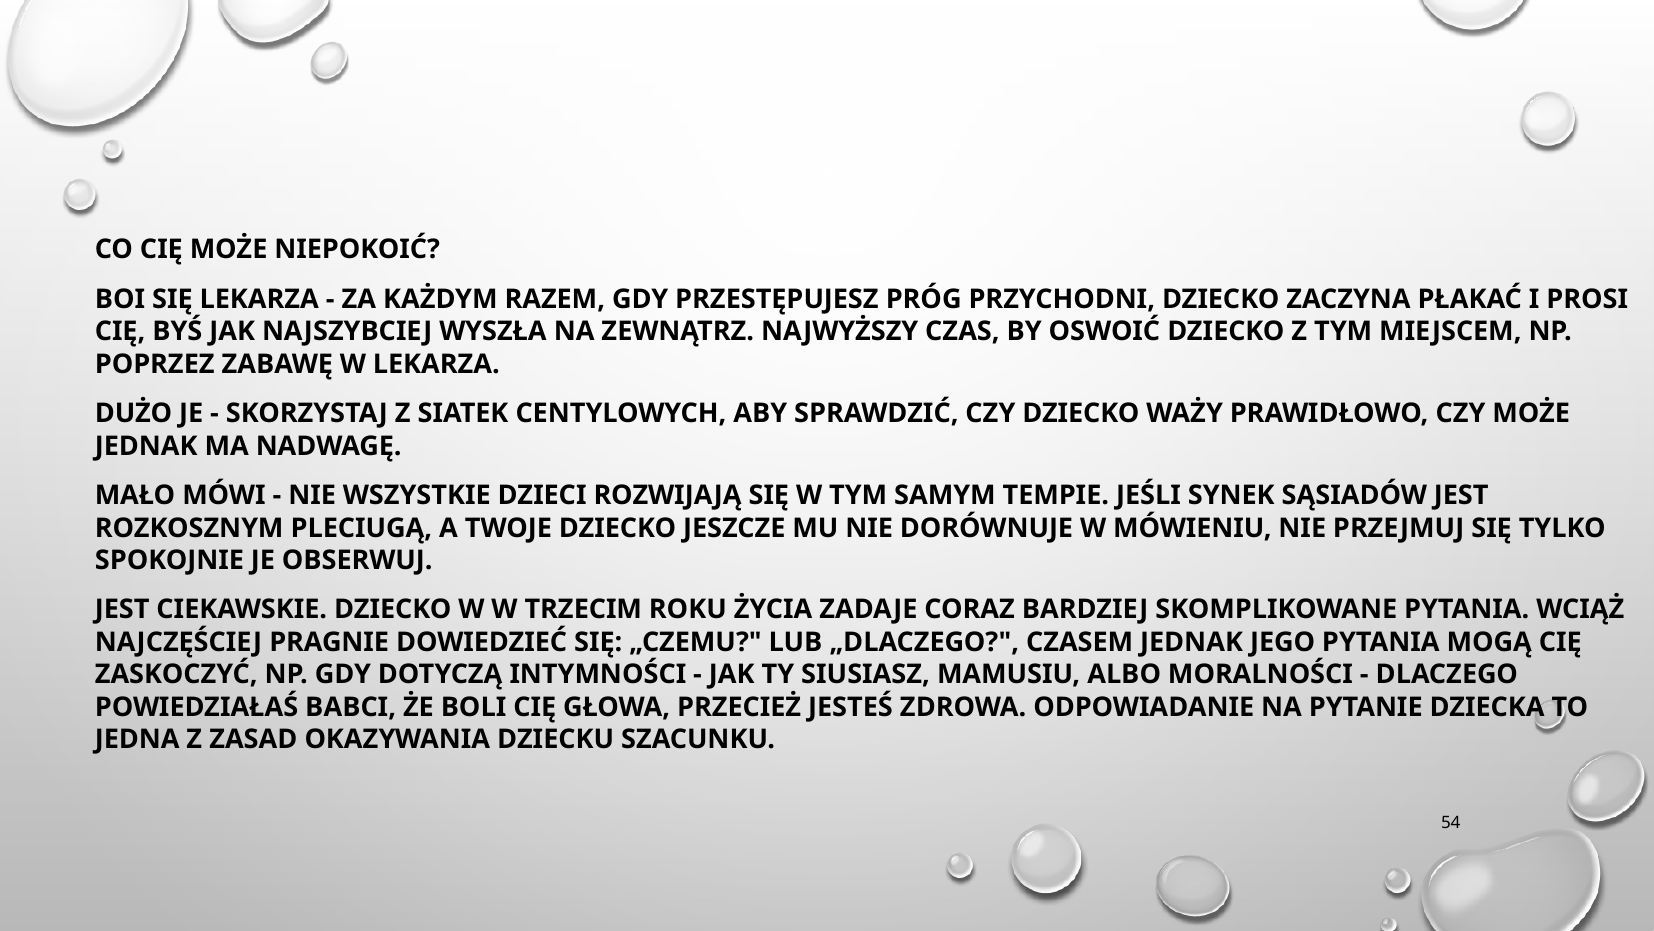

# Co cię może niepokoić?
Boi się lekarza - za każdym razem, gdy przestępujesz próg przychodni, dziecko zaczyna płakać i prosi cię, byś jak najszybciej wyszła na zewnątrz. Najwyższy czas, by oswoić dziecko z tym miejscem, np. poprzez zabawę w lekarza.
Dużo je - skorzystaj z siatek centylowych, aby sprawdzić, czy dziecko waży prawidłowo, czy może jednak ma nadwagę.
Mało mówi - nie wszystkie dzieci rozwijają się w tym samym tempie. Jeśli synek sąsiadów jest rozkosznym pleciugą, a twoje dziecko jeszcze mu nie dorównuje w mówieniu, nie przejmuj się tylko spokojnie je obserwuj.
Jest ciekawskie. Dziecko w w trzecim roku życia zadaje coraz bardziej skomplikowane pytania. Wciąż najczęściej pragnie dowiedzieć się: „czemu?" lub „dlaczego?", czasem jednak jego pytania mogą cię zaskoczyć, np. gdy dotyczą intymności - jak ty siusiasz, mamusiu, albo moralności - dlaczego powiedziałaś babci, że boli cię głowa, przecież jesteś zdrowa. Odpowiadanie na pytanie dziecka to jedna z zasad okazywania dziecku szacunku.
53